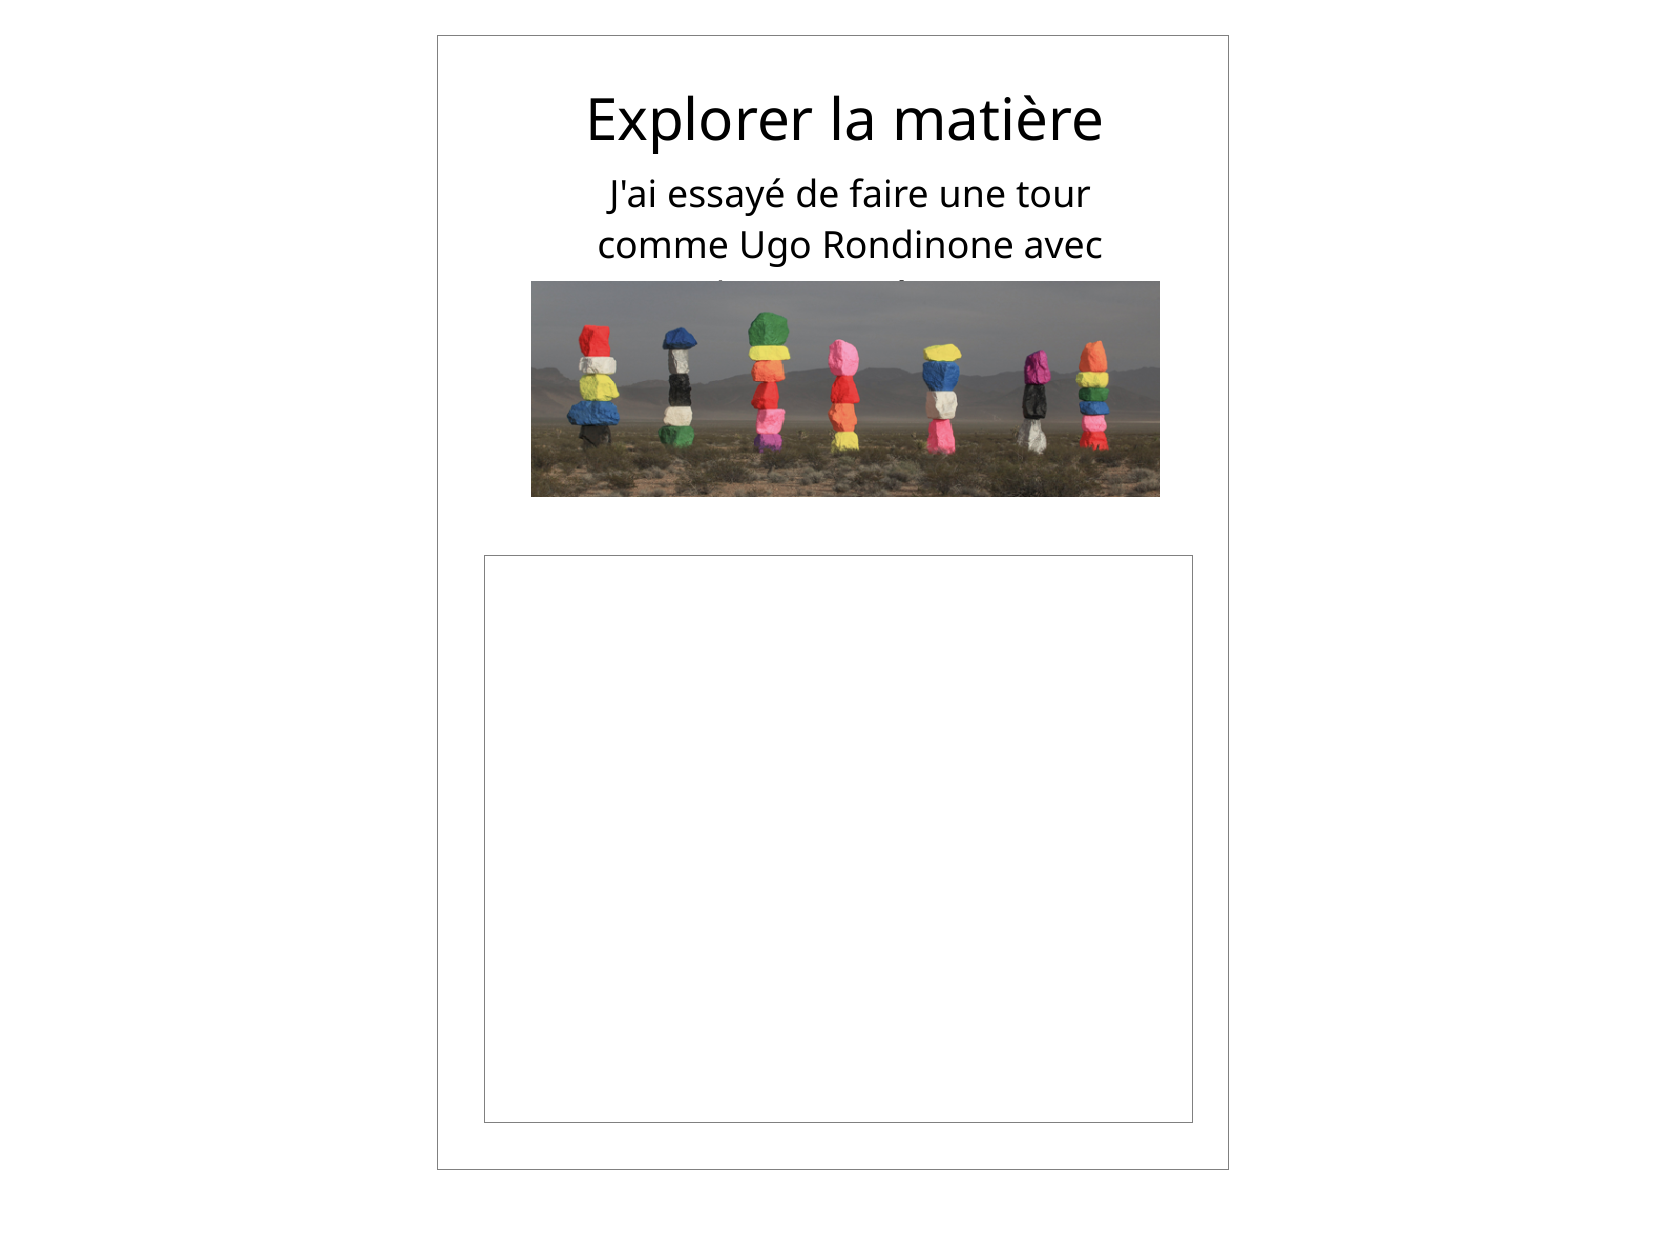

Explorer la matière
J'ai essayé de faire une tour comme Ugo Rondinone avec divers matériaux